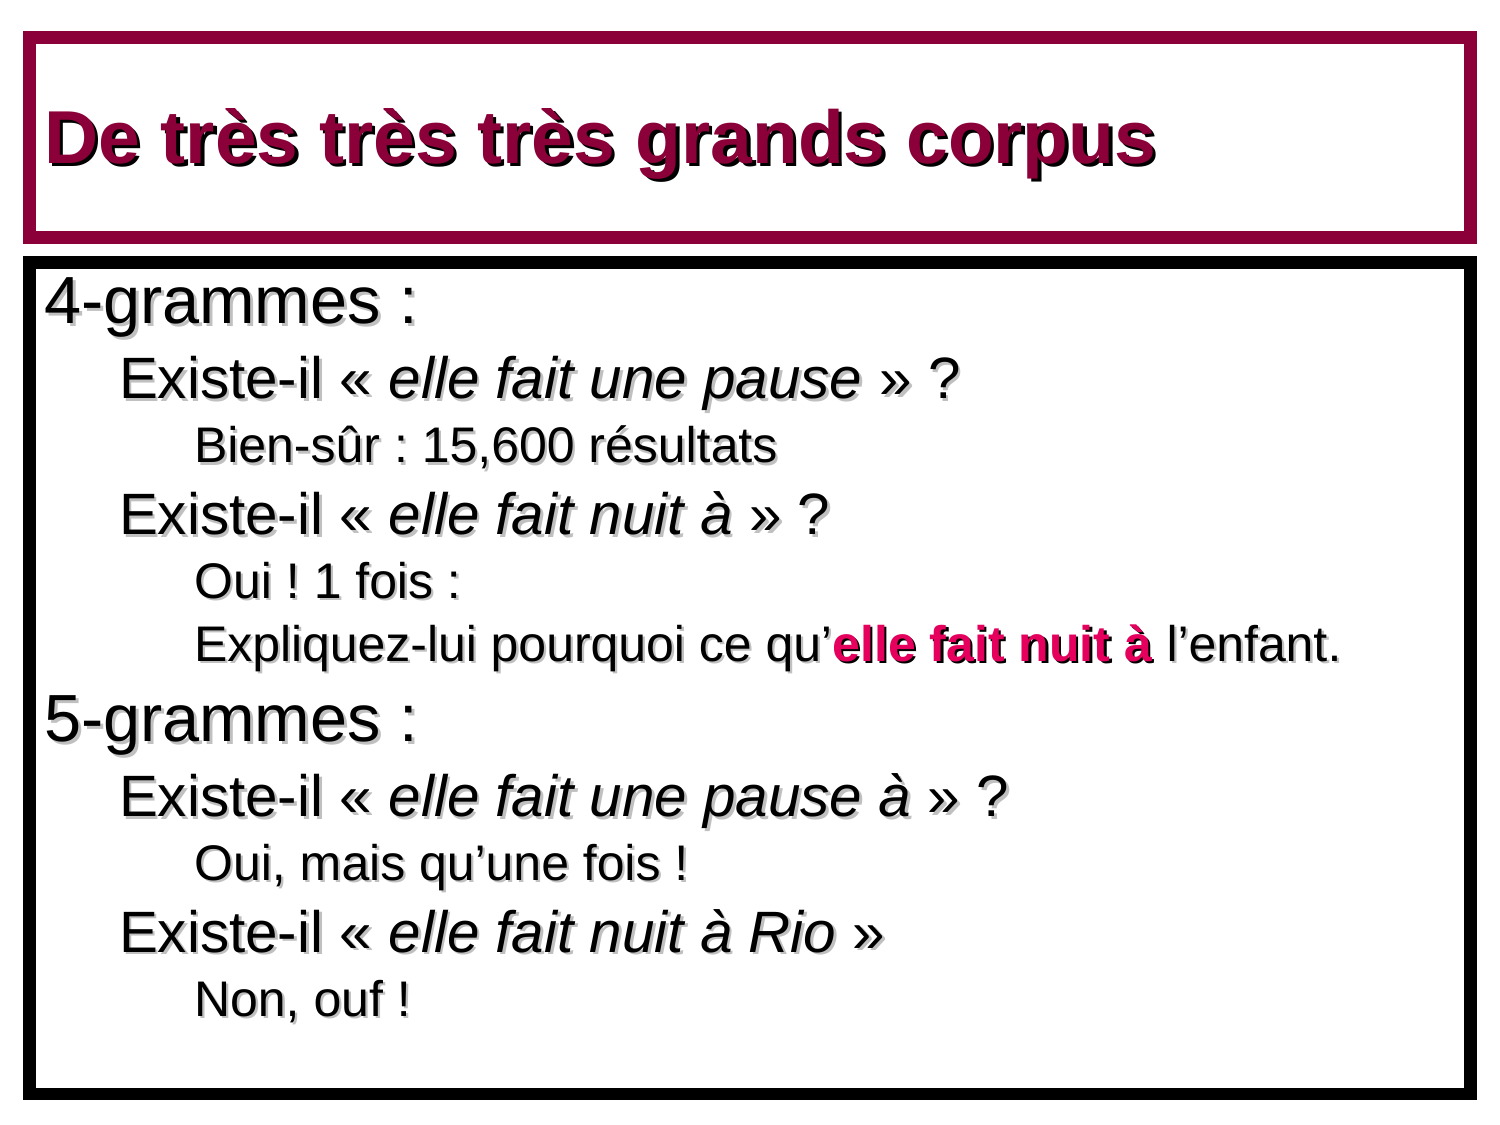

# De très très très grands corpus
4-grammes :
Existe-il « elle fait une pause » ?
Bien-sûr : 15,600 résultats
Existe-il « elle fait nuit à » ?
Oui ! 1 fois :
Expliquez-lui pourquoi ce qu’elle fait nuit à l’enfant.
5-grammes :
Existe-il « elle fait une pause à » ?
Oui, mais qu’une fois !
Existe-il « elle fait nuit à Rio »
Non, ouf !